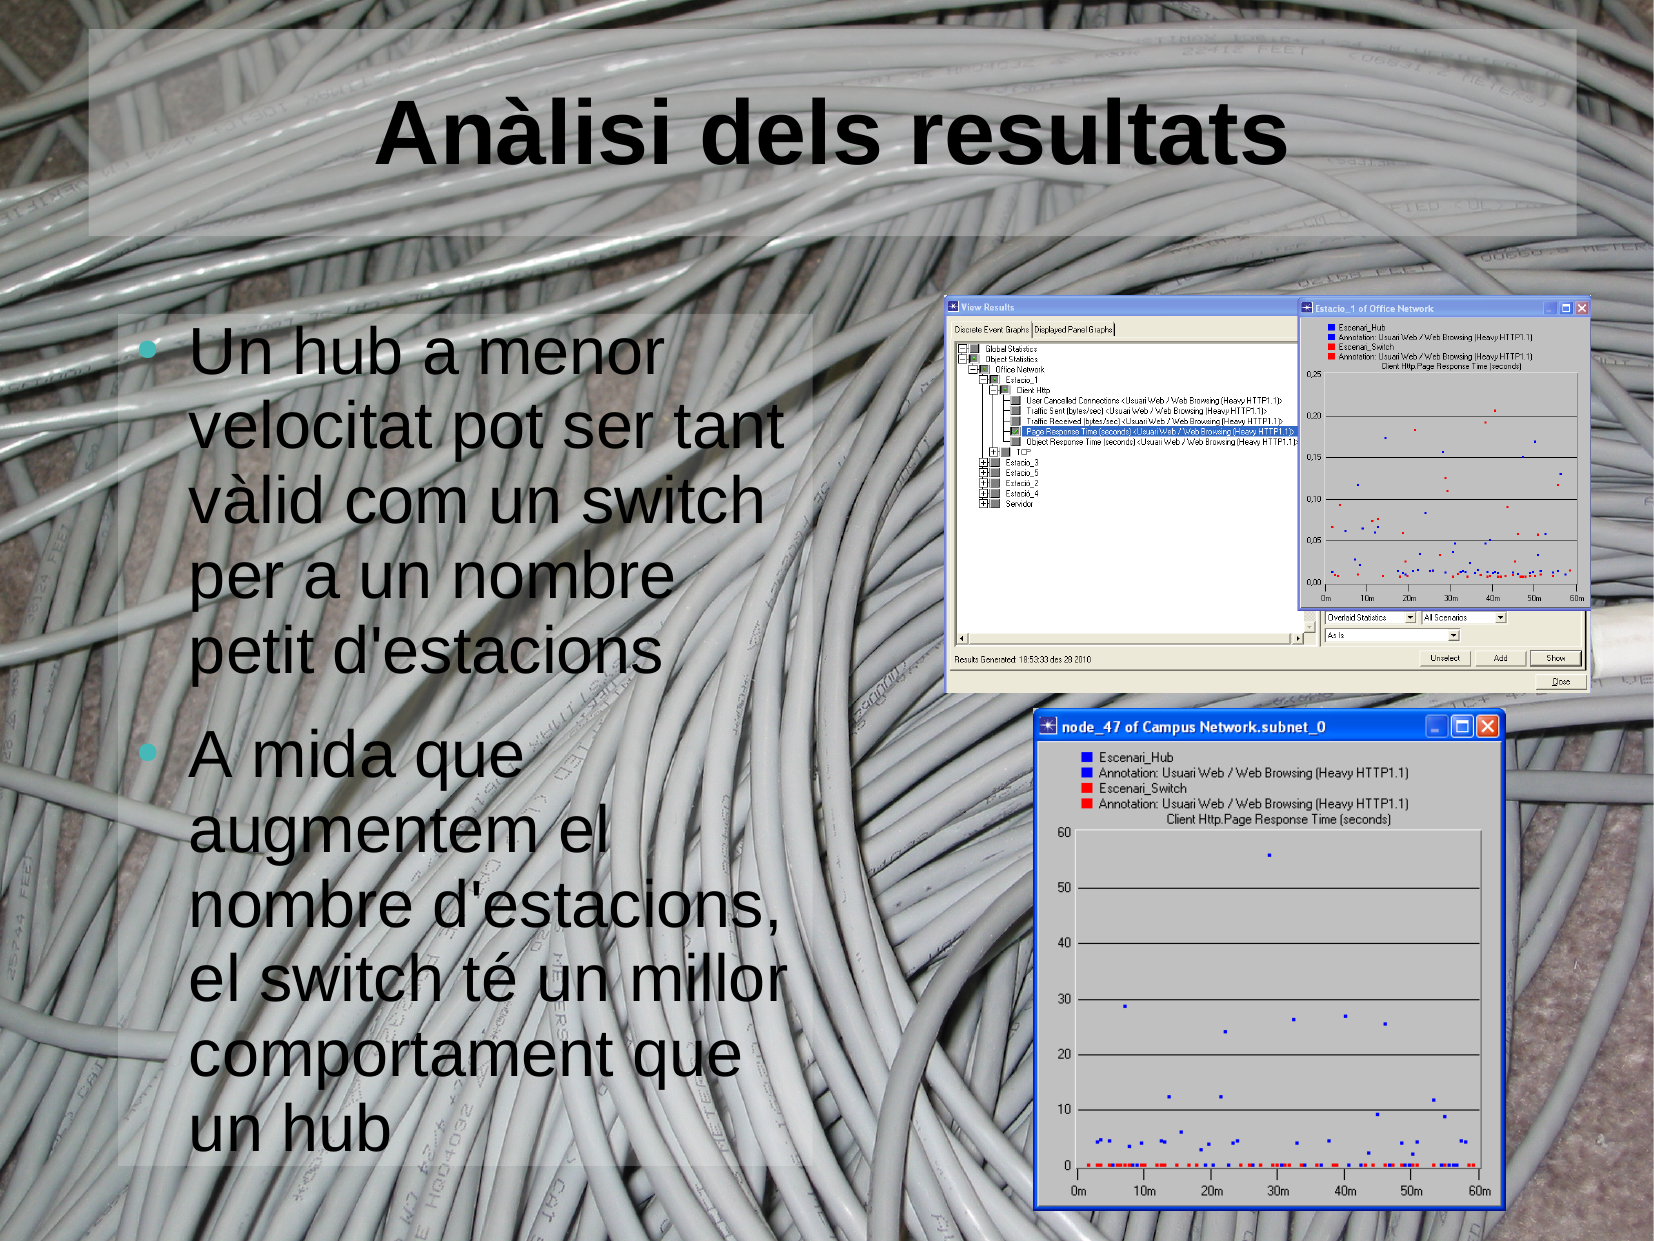

# Anàlisi dels resultats
Un hub a menor velocitat pot ser tant vàlid com un switch per a un nombre petit d'estacions
A mida que augmentem el nombre d'estacions, el switch té un millor comportament que un hub